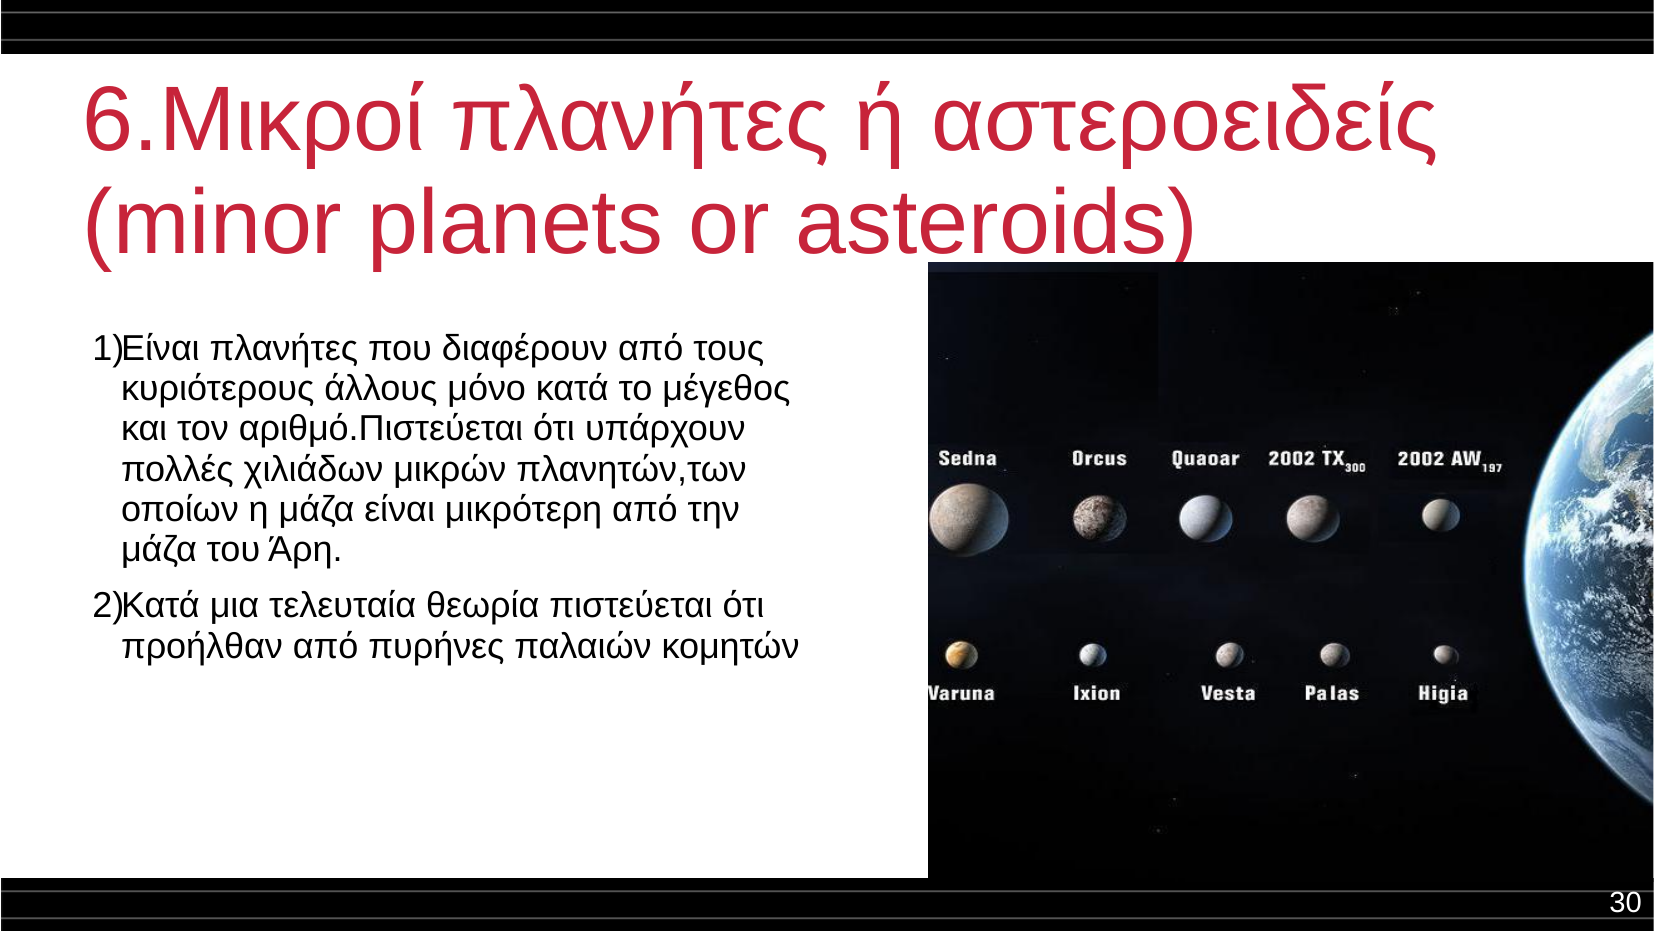

# 6.Μικροί πλανήτες ή αστεροειδείς (minor planets or asteroids)
Είναι πλανήτες που διαφέρουν από τους κυριότερους άλλους μόνο κατά το μέγεθος και τον αριθμό.Πιστεύεται ότι υπάρχουν πολλές χιλιάδων μικρών πλανητών,των οποίων η μάζα είναι μικρότερη από την μάζα του Άρη.
Κατά μια τελευταία θεωρία πιστεύεται ότι προήλθαν από πυρήνες παλαιών κομητών